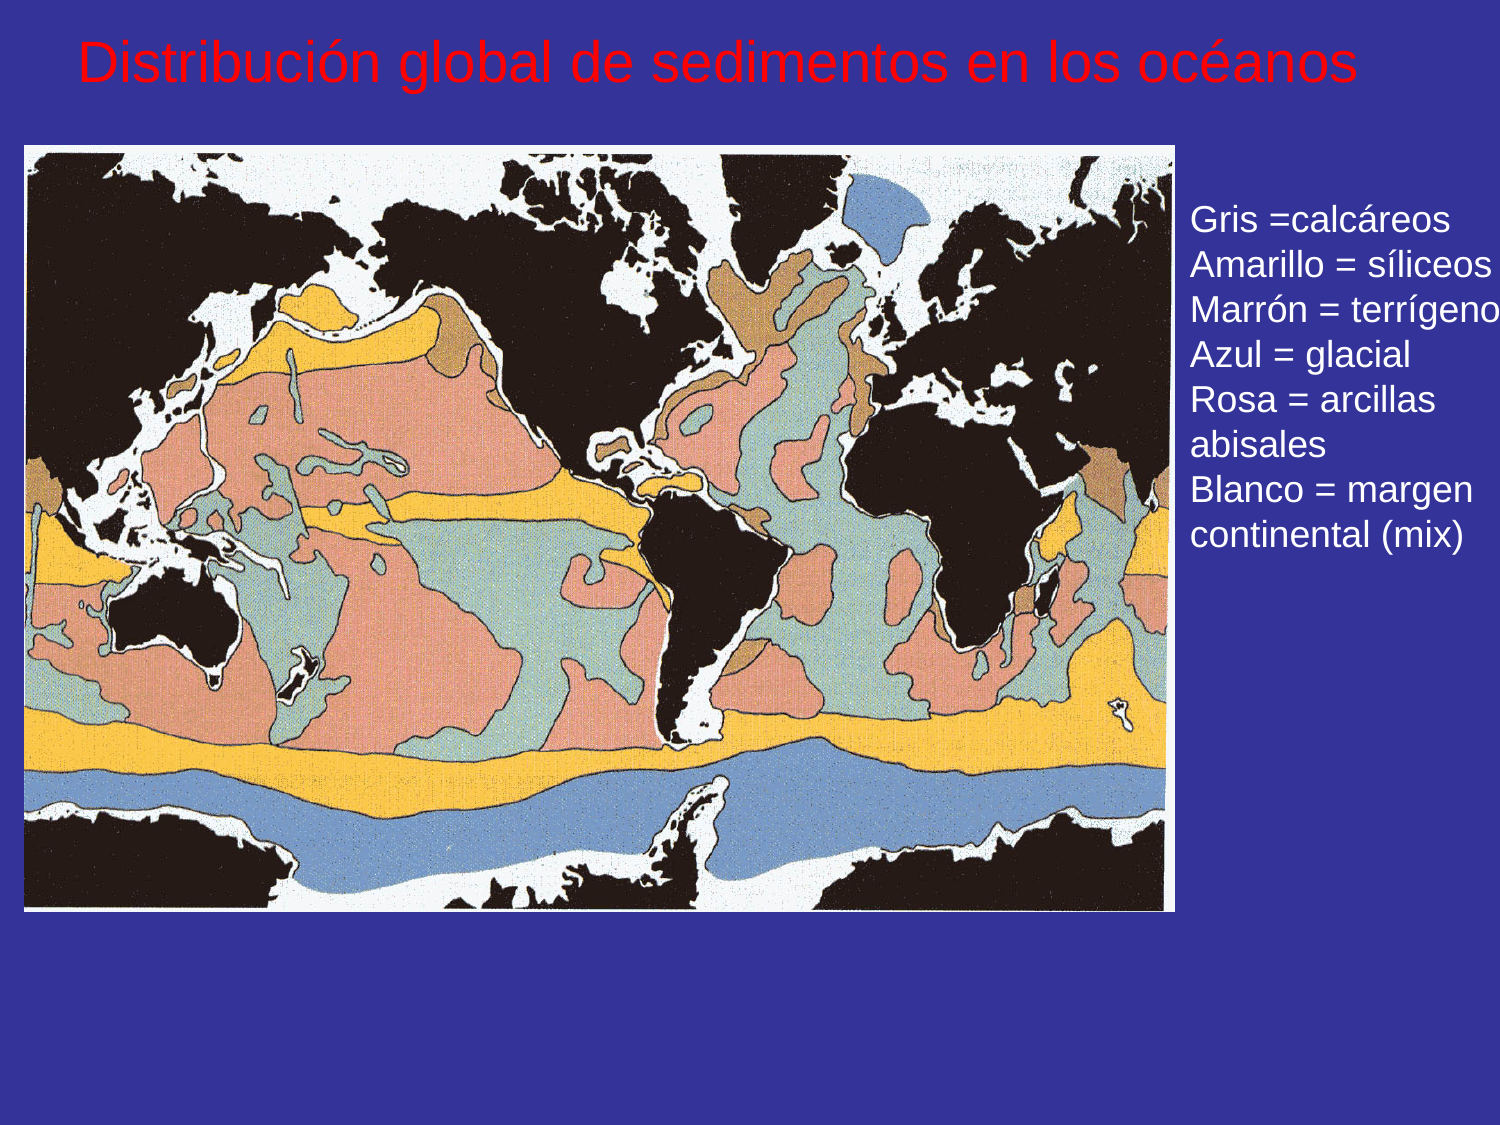

Distribución global de sedimentos en los océanos
Gris =calcáreos
Amarillo = síliceos
Marrón = terrígeno
Azul = glacial
Rosa = arcillas
abisales
Blanco = margen
continental (mix)